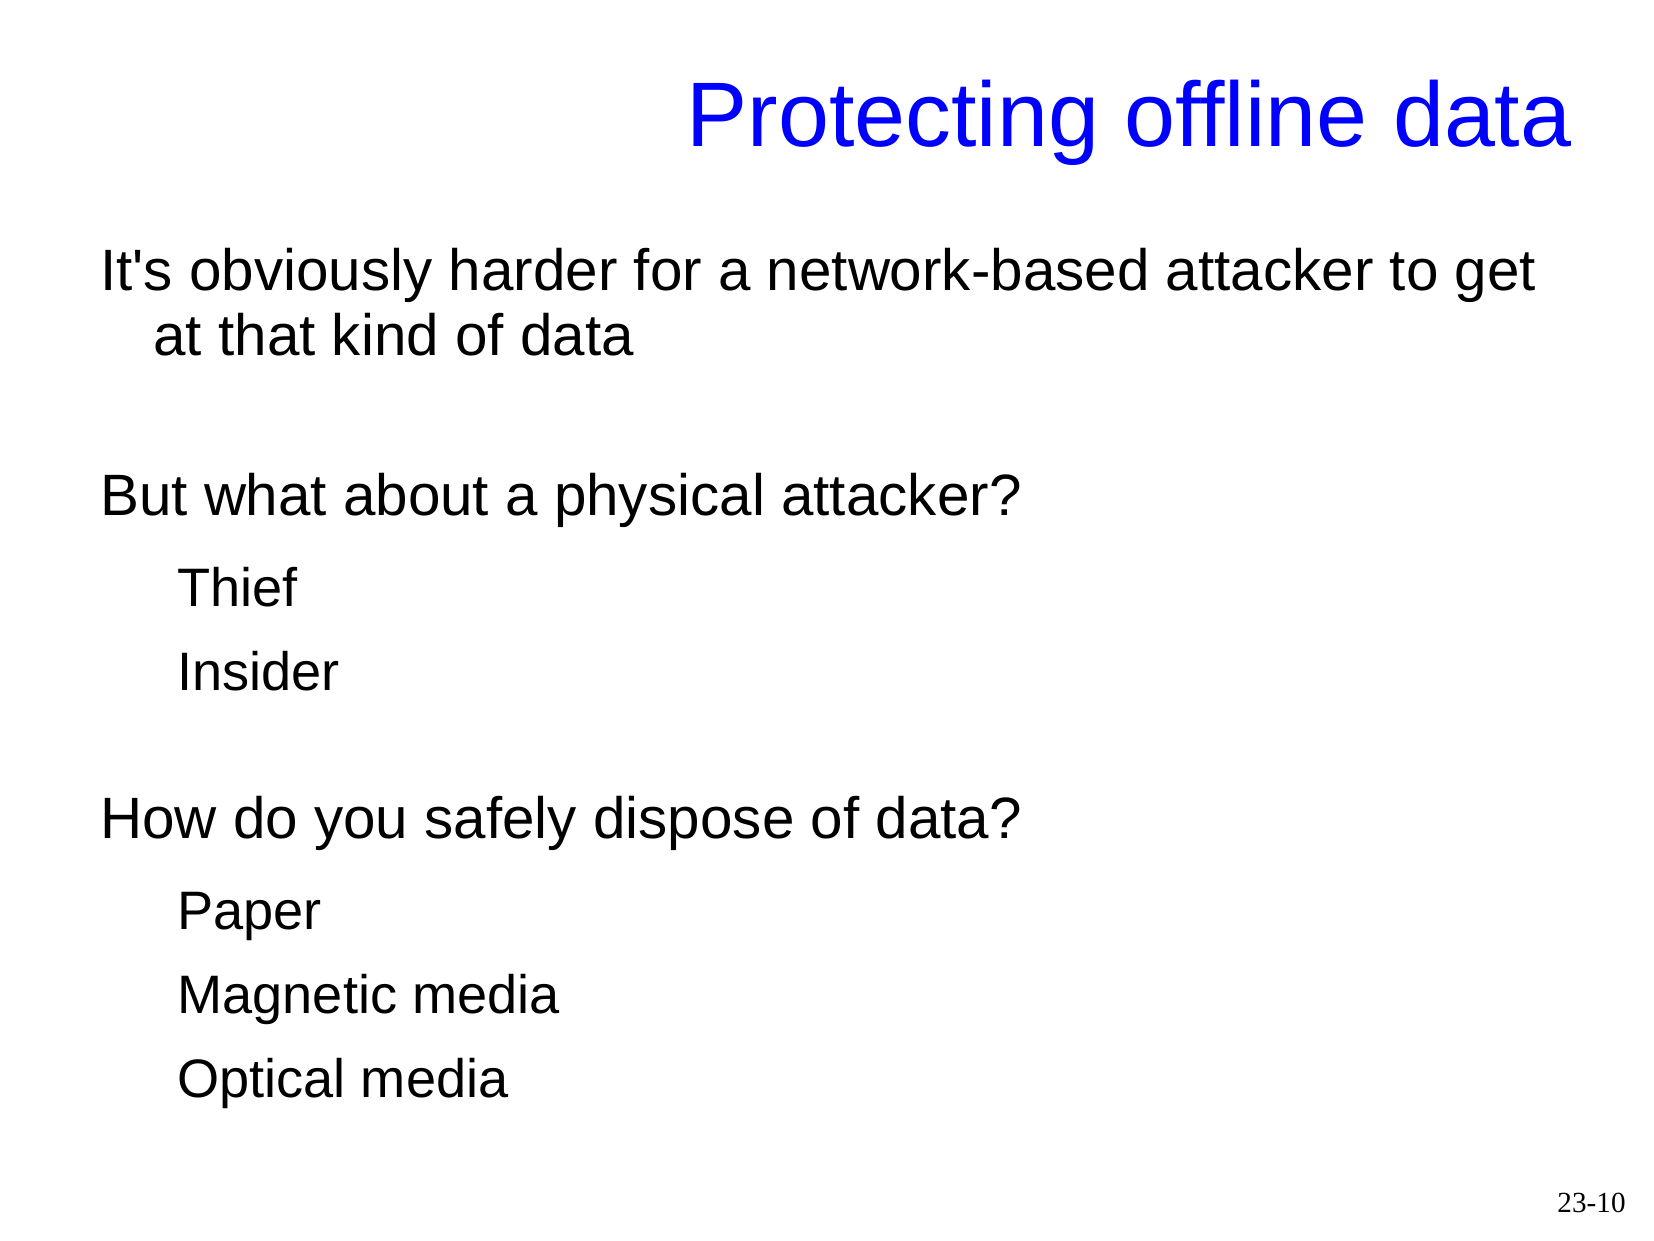

# Protecting offline data
It's obviously harder for a network-based attacker to get at that kind of data
But what about a physical attacker?
Thief
Insider
How do you safely dispose of data?
Paper
Magnetic media
Optical media